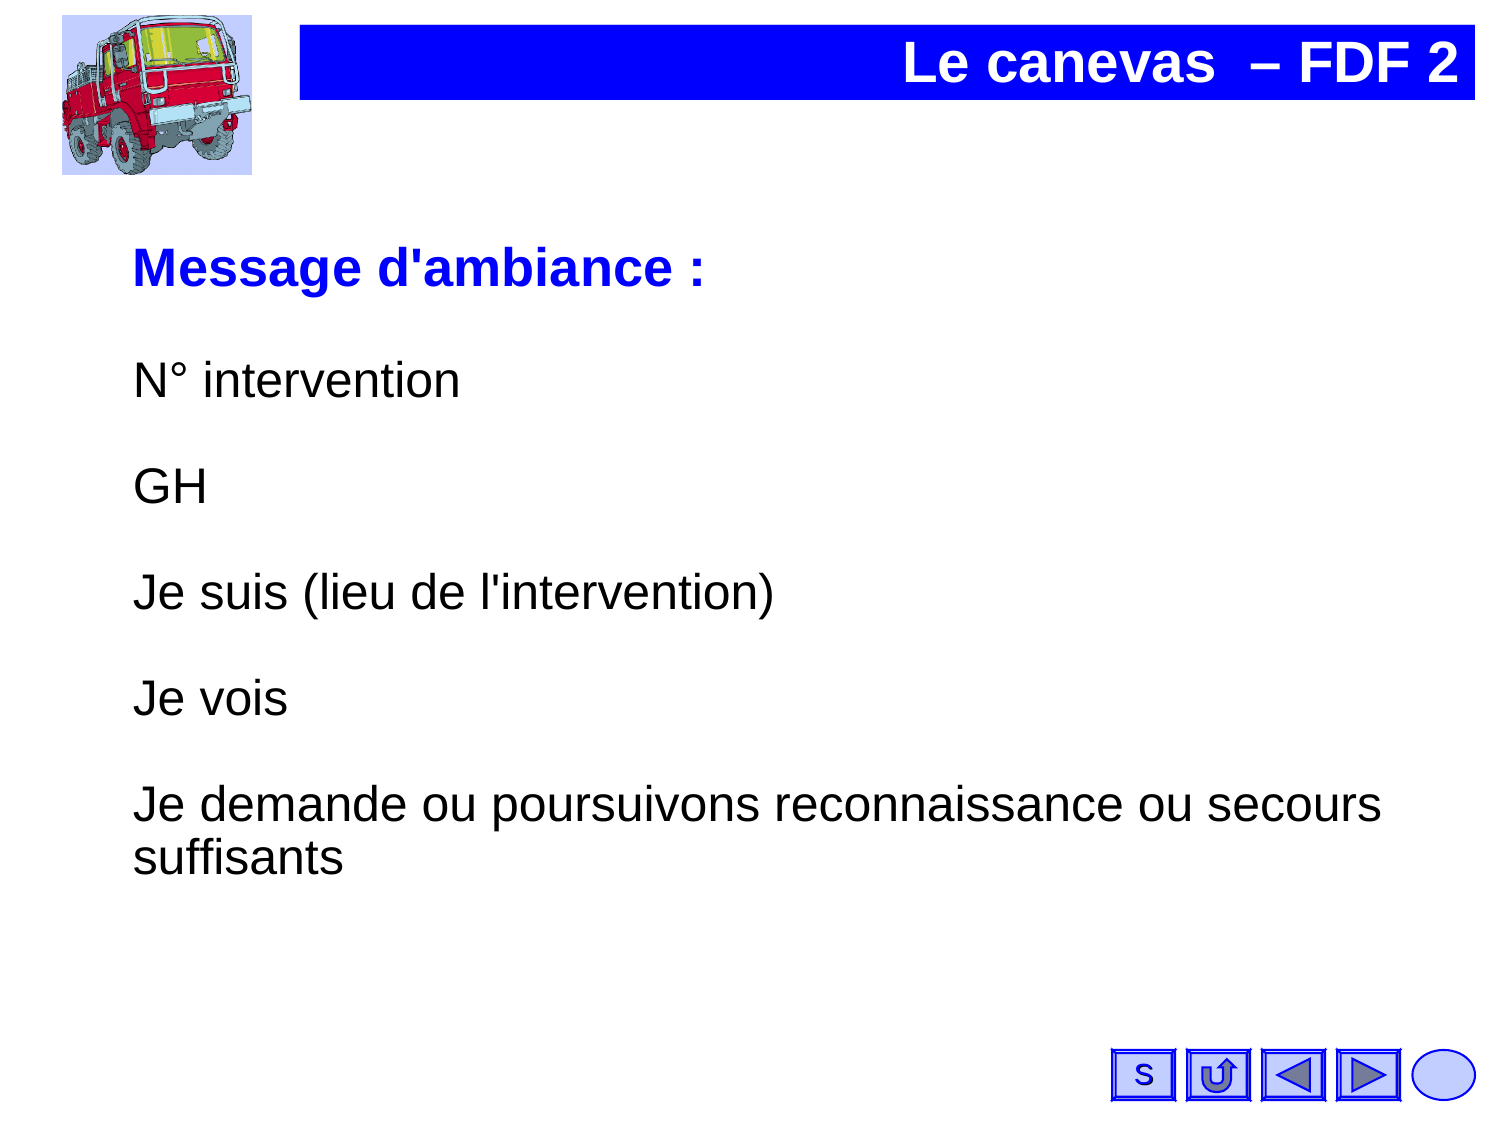

Le canevas – FDF 2
Message d'ambiance :
N° intervention
GH
Je suis (lieu de l'intervention)
Je vois
Je demande ou poursuivons reconnaissance ou secours suffisants